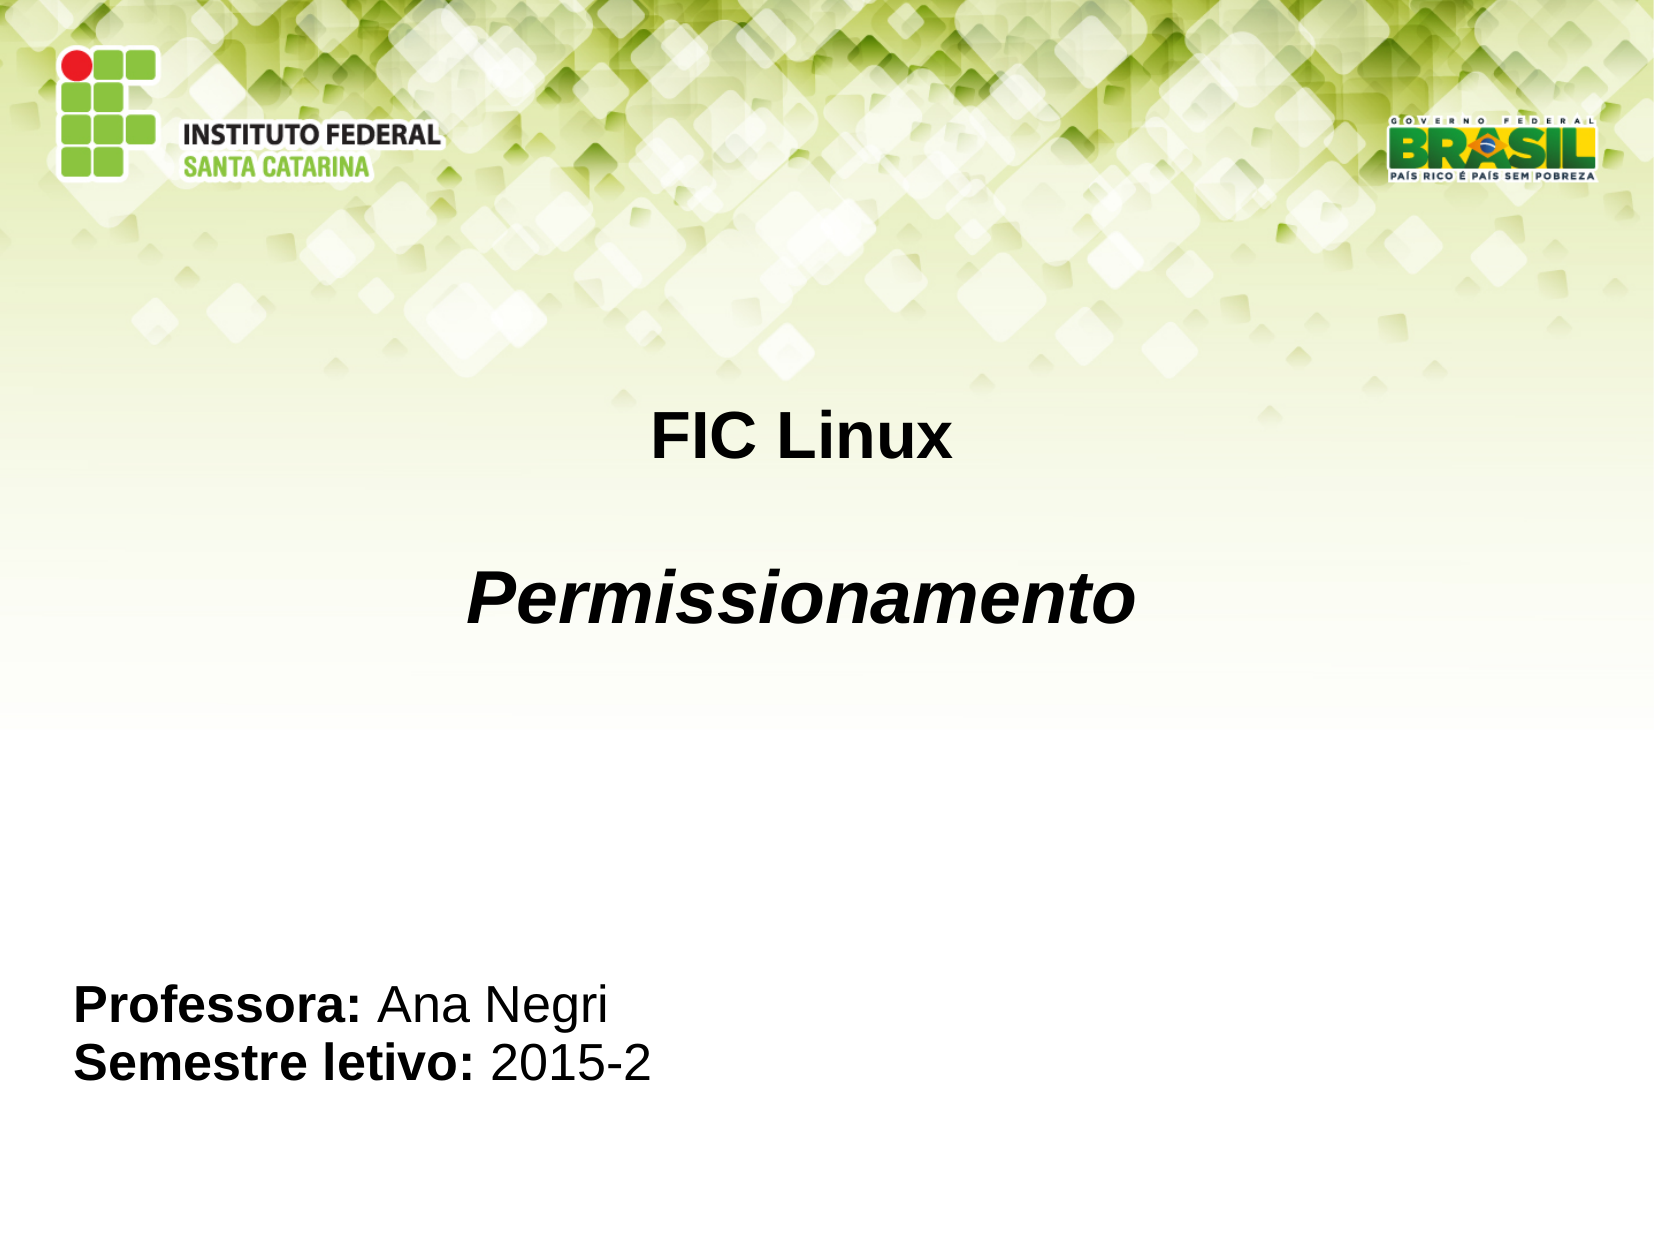

FIC Linux
Permissionamento
Professora: Ana Negri
Semestre letivo: 2015-2